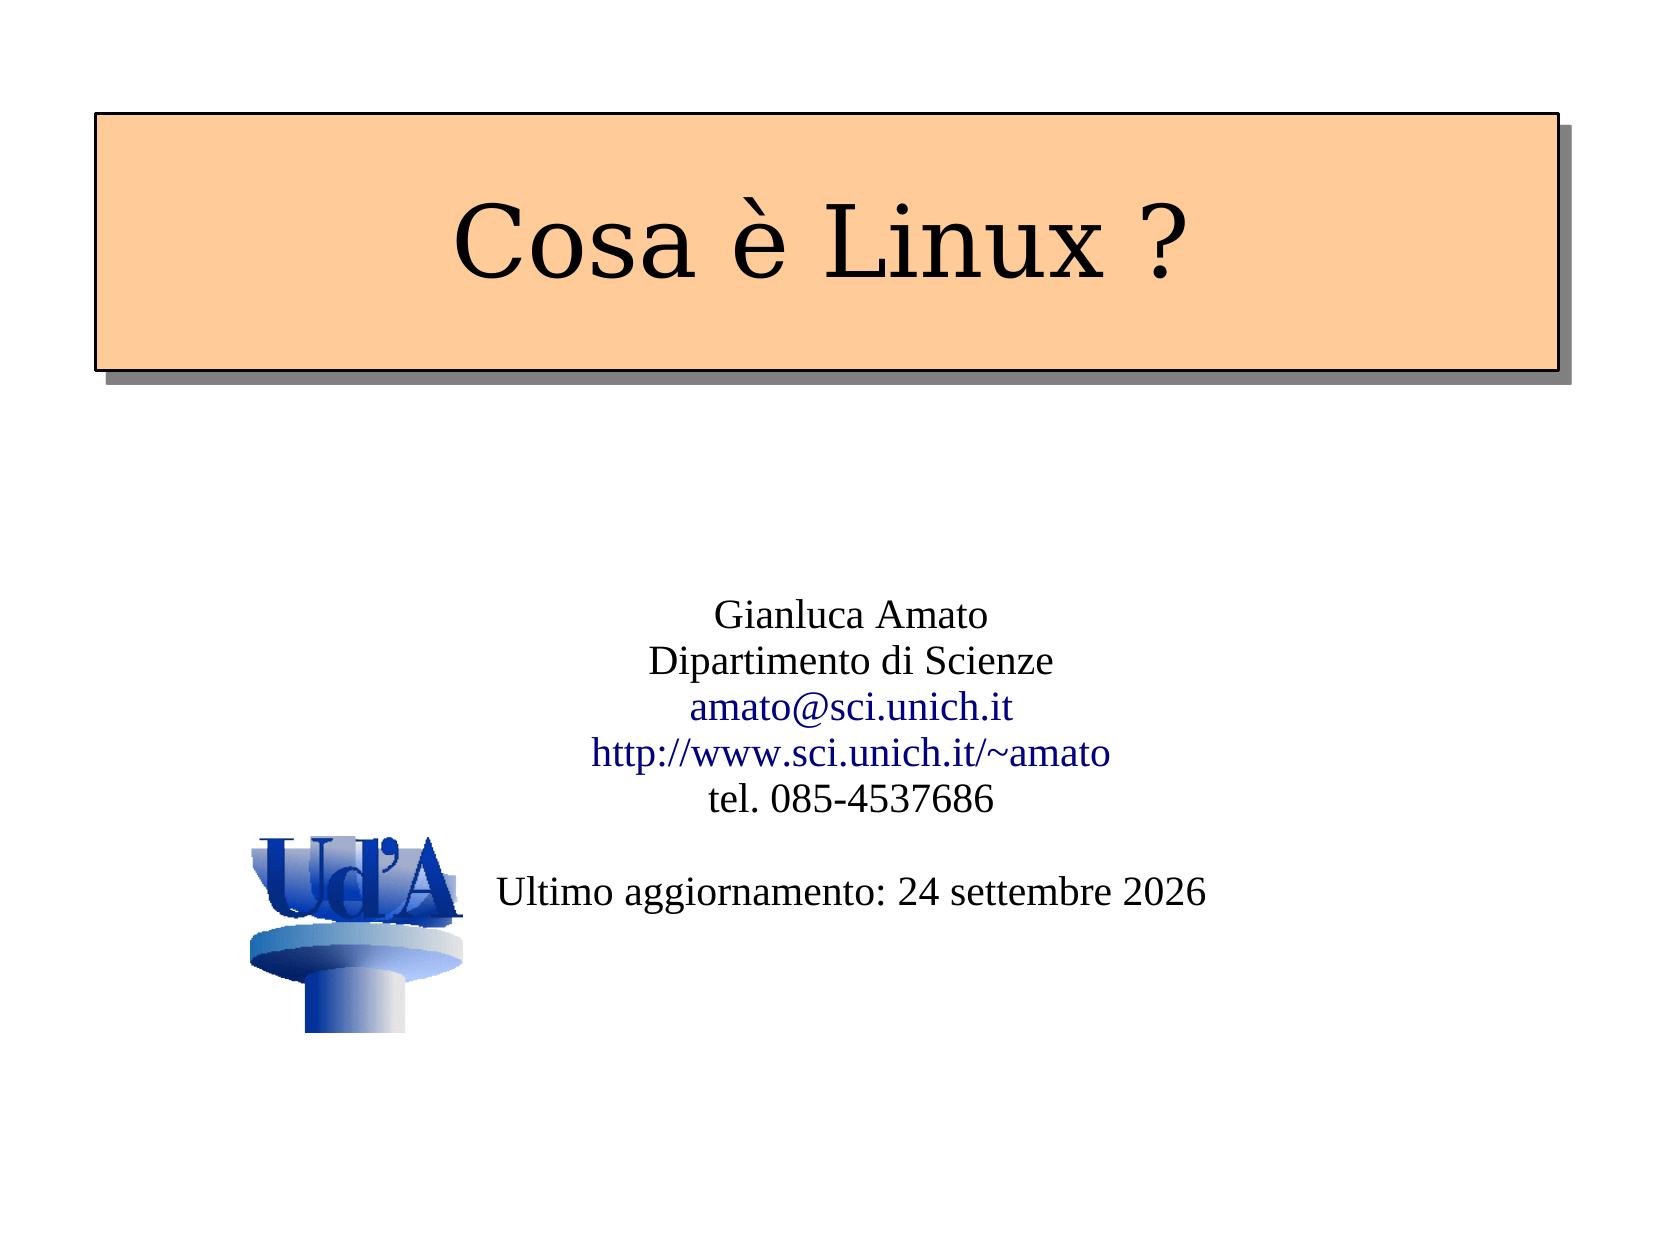

Cosa è Linux ?
Gianluca Amato
Dipartimento di Scienze
amato@sci.unich.it
http://www.sci.unich.it/~amato
tel. 085-4537686
Ultimo aggiornamento: